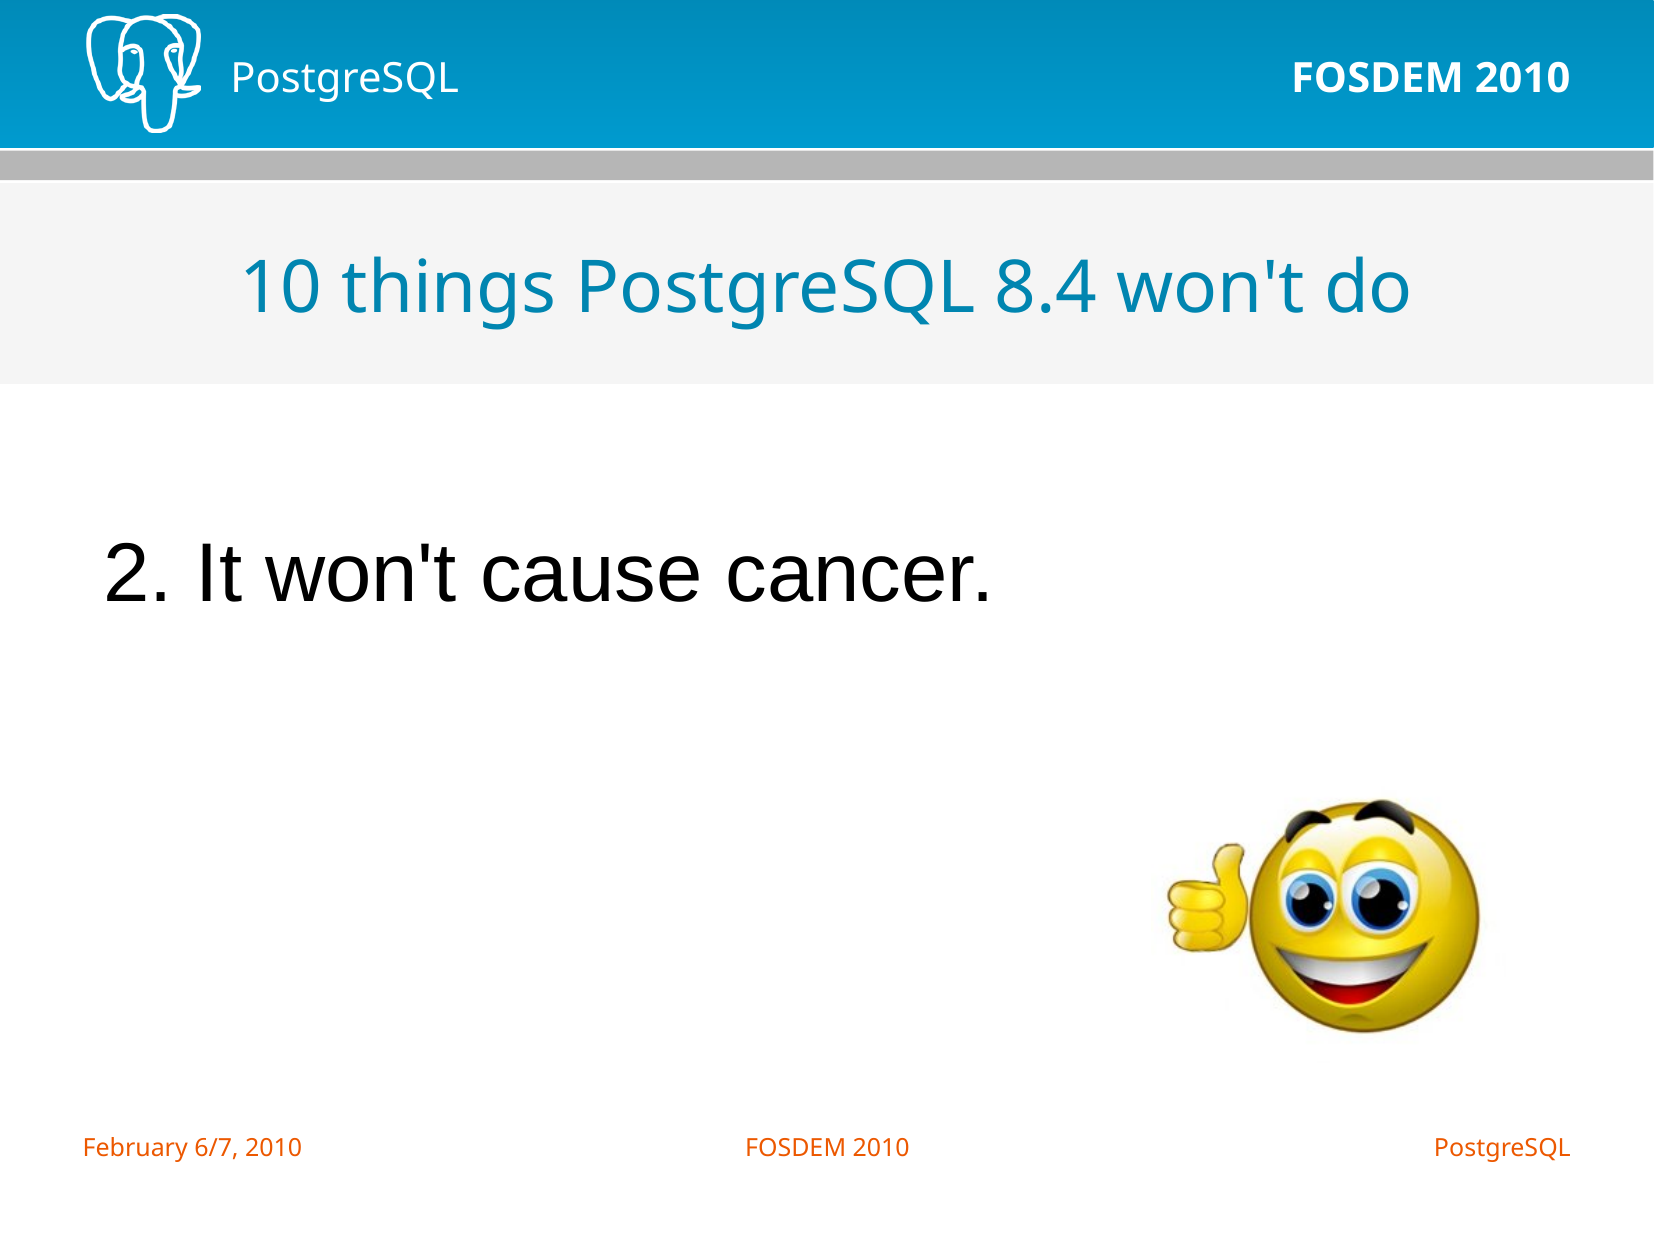

# 10 things PostgreSQL 8.4 won't do
2. It won't cause cancer.
6